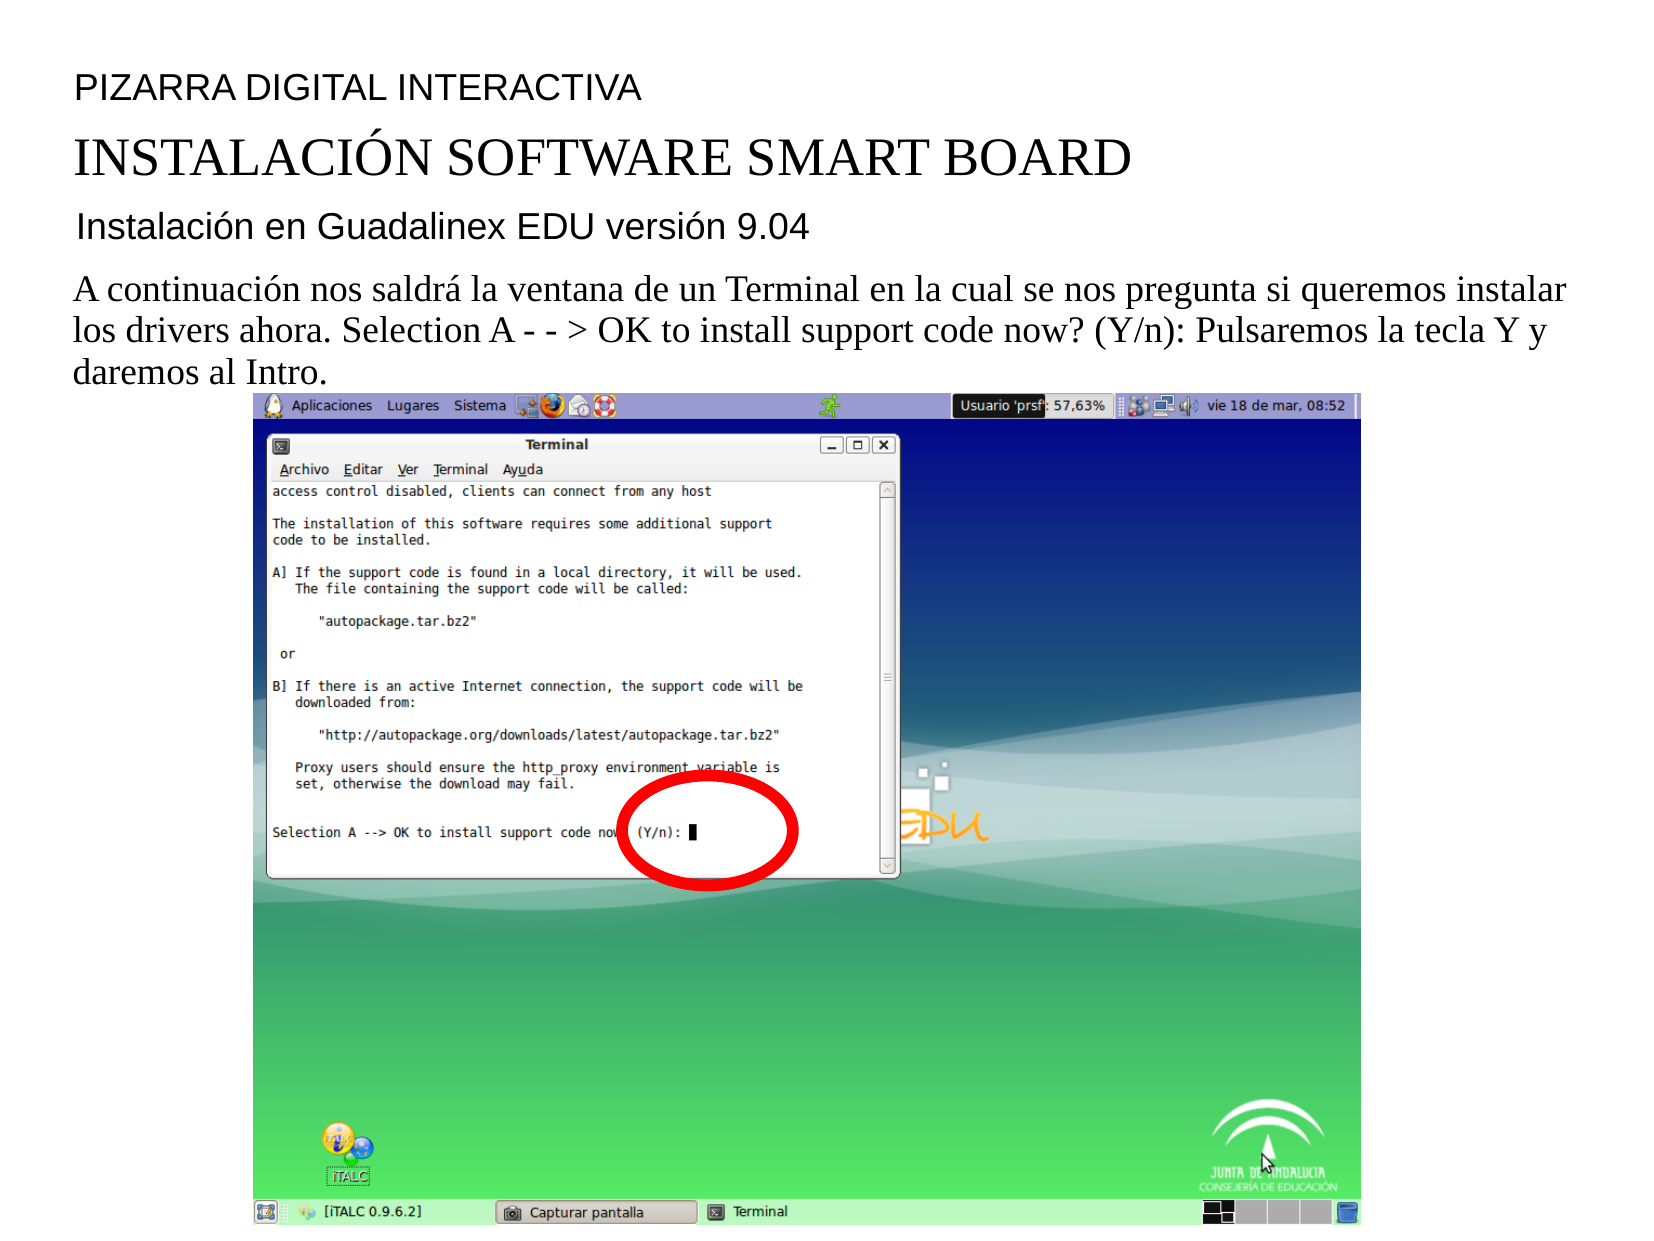

PIZARRA DIGITAL INTERACTIVA
INSTALACIÓN SOFTWARE SMART BOARD
Instalación en Guadalinex EDU versión 9.04
A continuación nos saldrá la ventana de un Terminal en la cual se nos pregunta si queremos instalar los drivers ahora. Selection A - - > OK to install support code now? (Y/n): Pulsaremos la tecla Y y daremos al Intro.